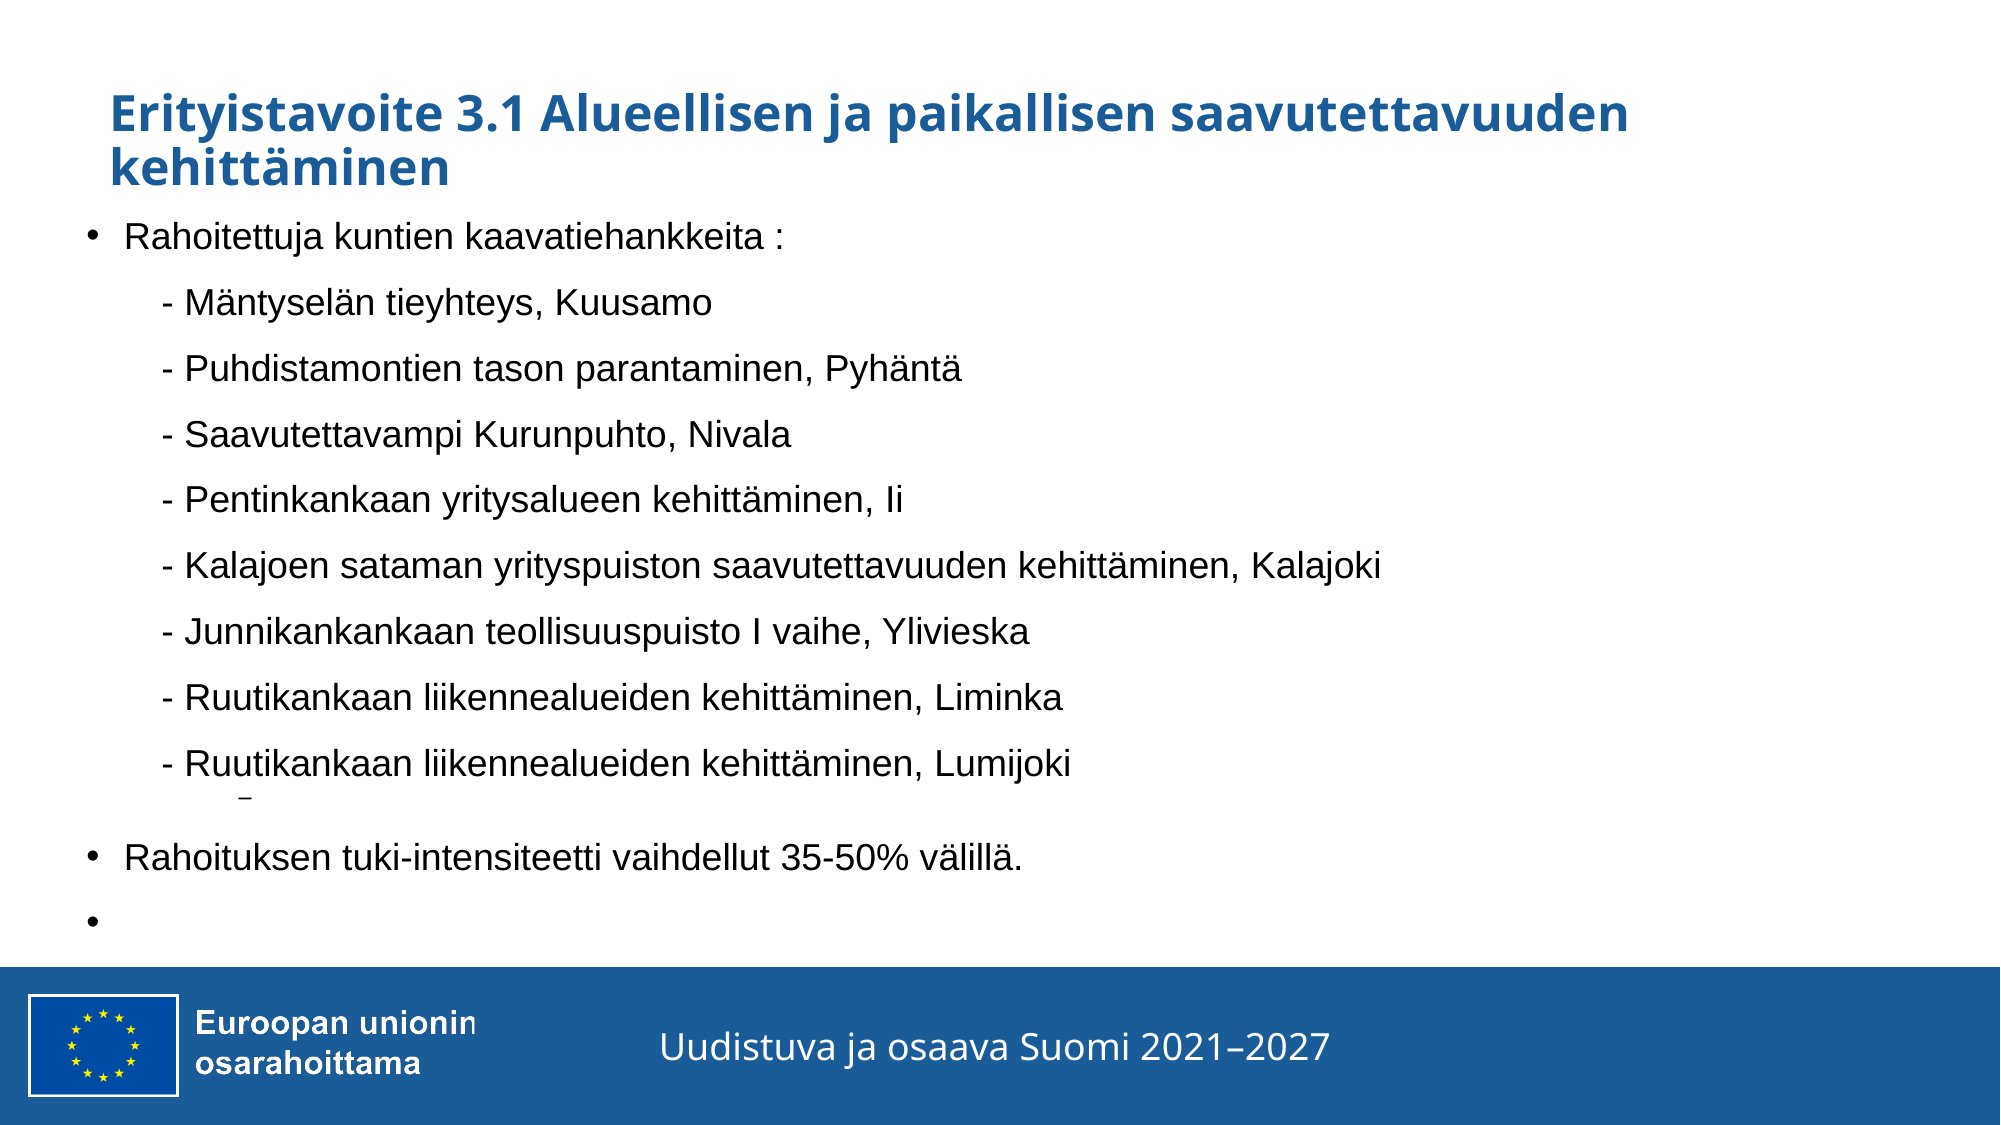

# Erityistavoite 3.1 Alueellisen ja paikallisen saavutettavuuden kehittäminen
Rahoitettuja kuntien kaavatiehankkeita :
	- Mäntyselän tieyhteys, Kuusamo
	- Puhdistamontien tason parantaminen, Pyhäntä
	- Saavutettavampi Kurunpuhto, Nivala
	- Pentinkankaan yritysalueen kehittäminen, Ii
	- Kalajoen sataman yrityspuiston saavutettavuuden kehittäminen, Kalajoki
	- Junnikankankaan teollisuuspuisto I vaihe, Ylivieska
	- Ruutikankaan liikennealueiden kehittäminen, Liminka
	- Ruutikankaan liikennealueiden kehittäminen, Lumijoki
Rahoituksen tuki-intensiteetti vaihdellut 35-50% välillä.